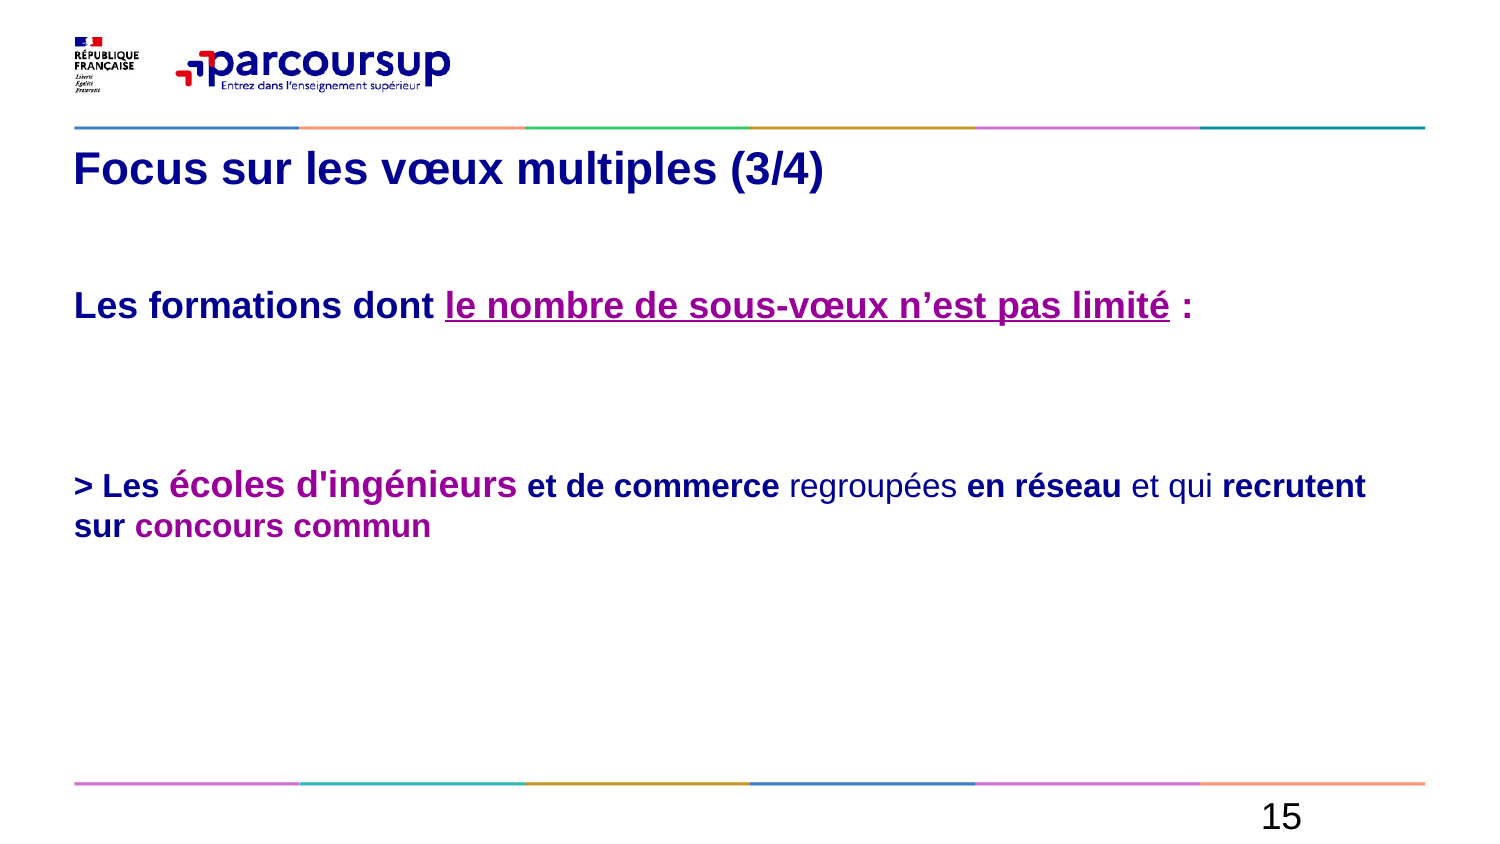

# Focus sur les vœux multiples (3/4)
Les formations dont le nombre de sous-vœux n’est pas limité :
> Les écoles d'ingénieurs et de commerce regroupées en réseau et qui recrutent sur concours commun